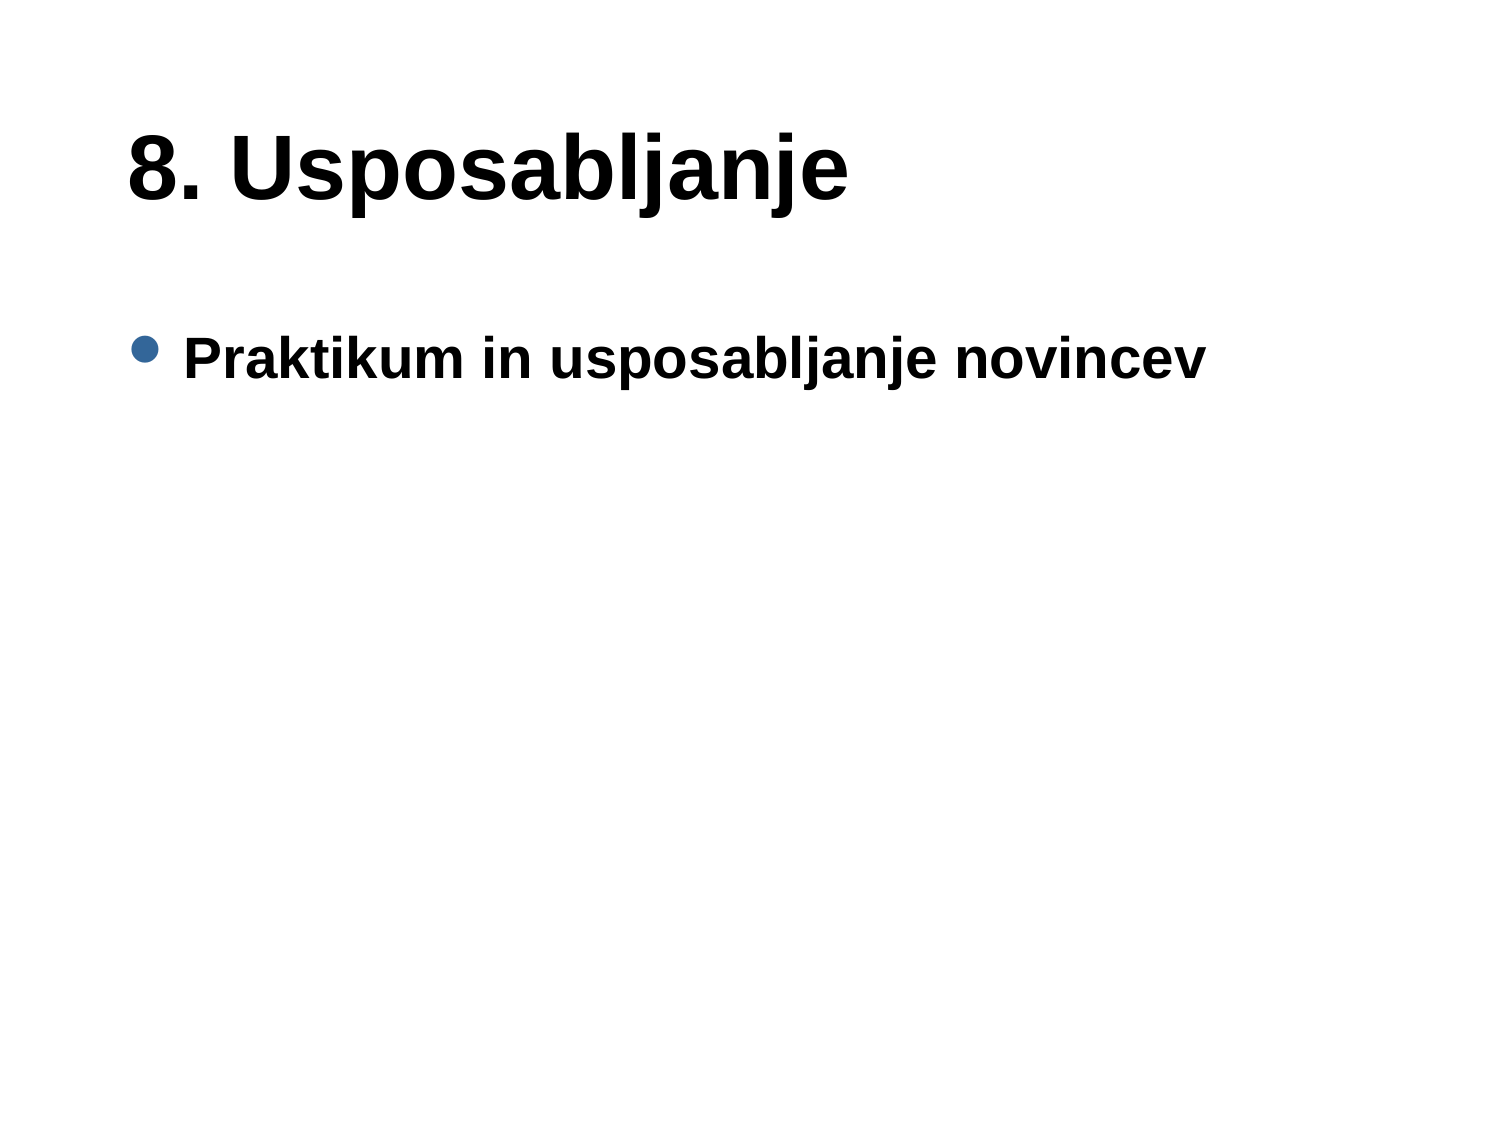

# 8. Usposabljanje
Praktikum in usposabljanje novincev